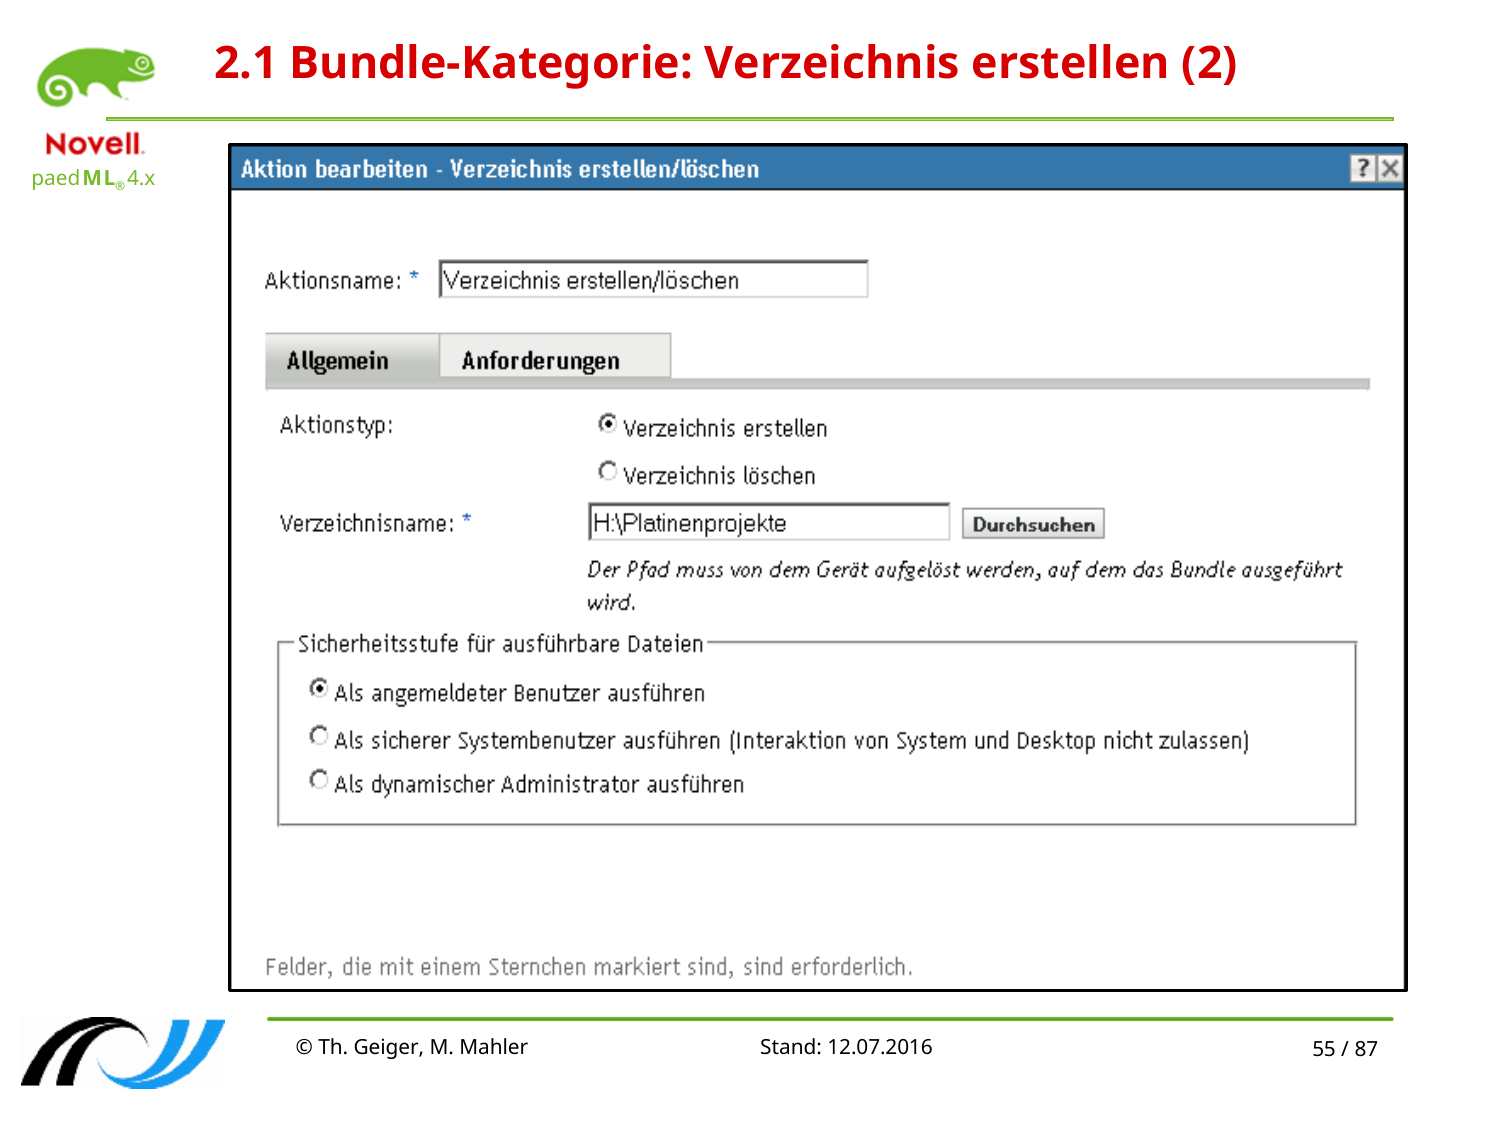

# 2.1 Bundle-Kategorie: Verzeichnis erstellen (2)
© Th. Geiger, M. Mahler
12.07.2016
55